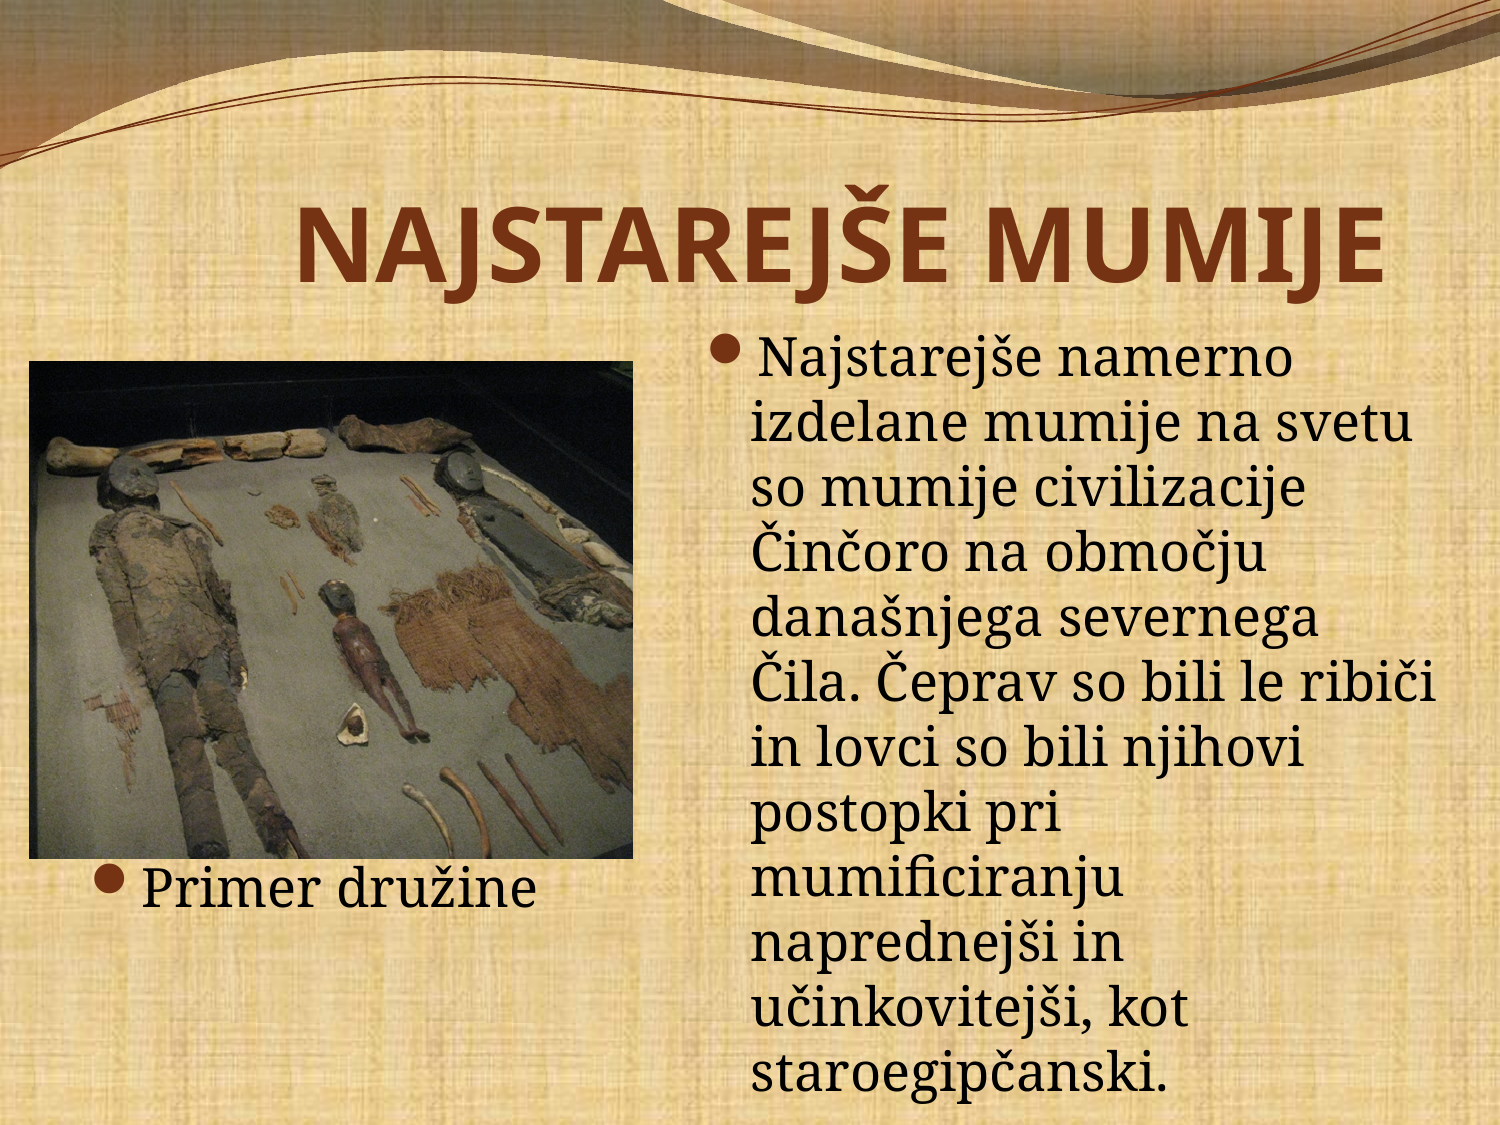

# NAJSTAREJŠE MUMIJE
Primer družine
Najstarejše namerno izdelane mumije na svetu so mumije civilizacije Činčoro na območju današnjega severnega Čila. Čeprav so bili le ribiči in lovci so bili njihovi postopki pri mumificiranju naprednejši in učinkovitejši, kot staroegipčanski.